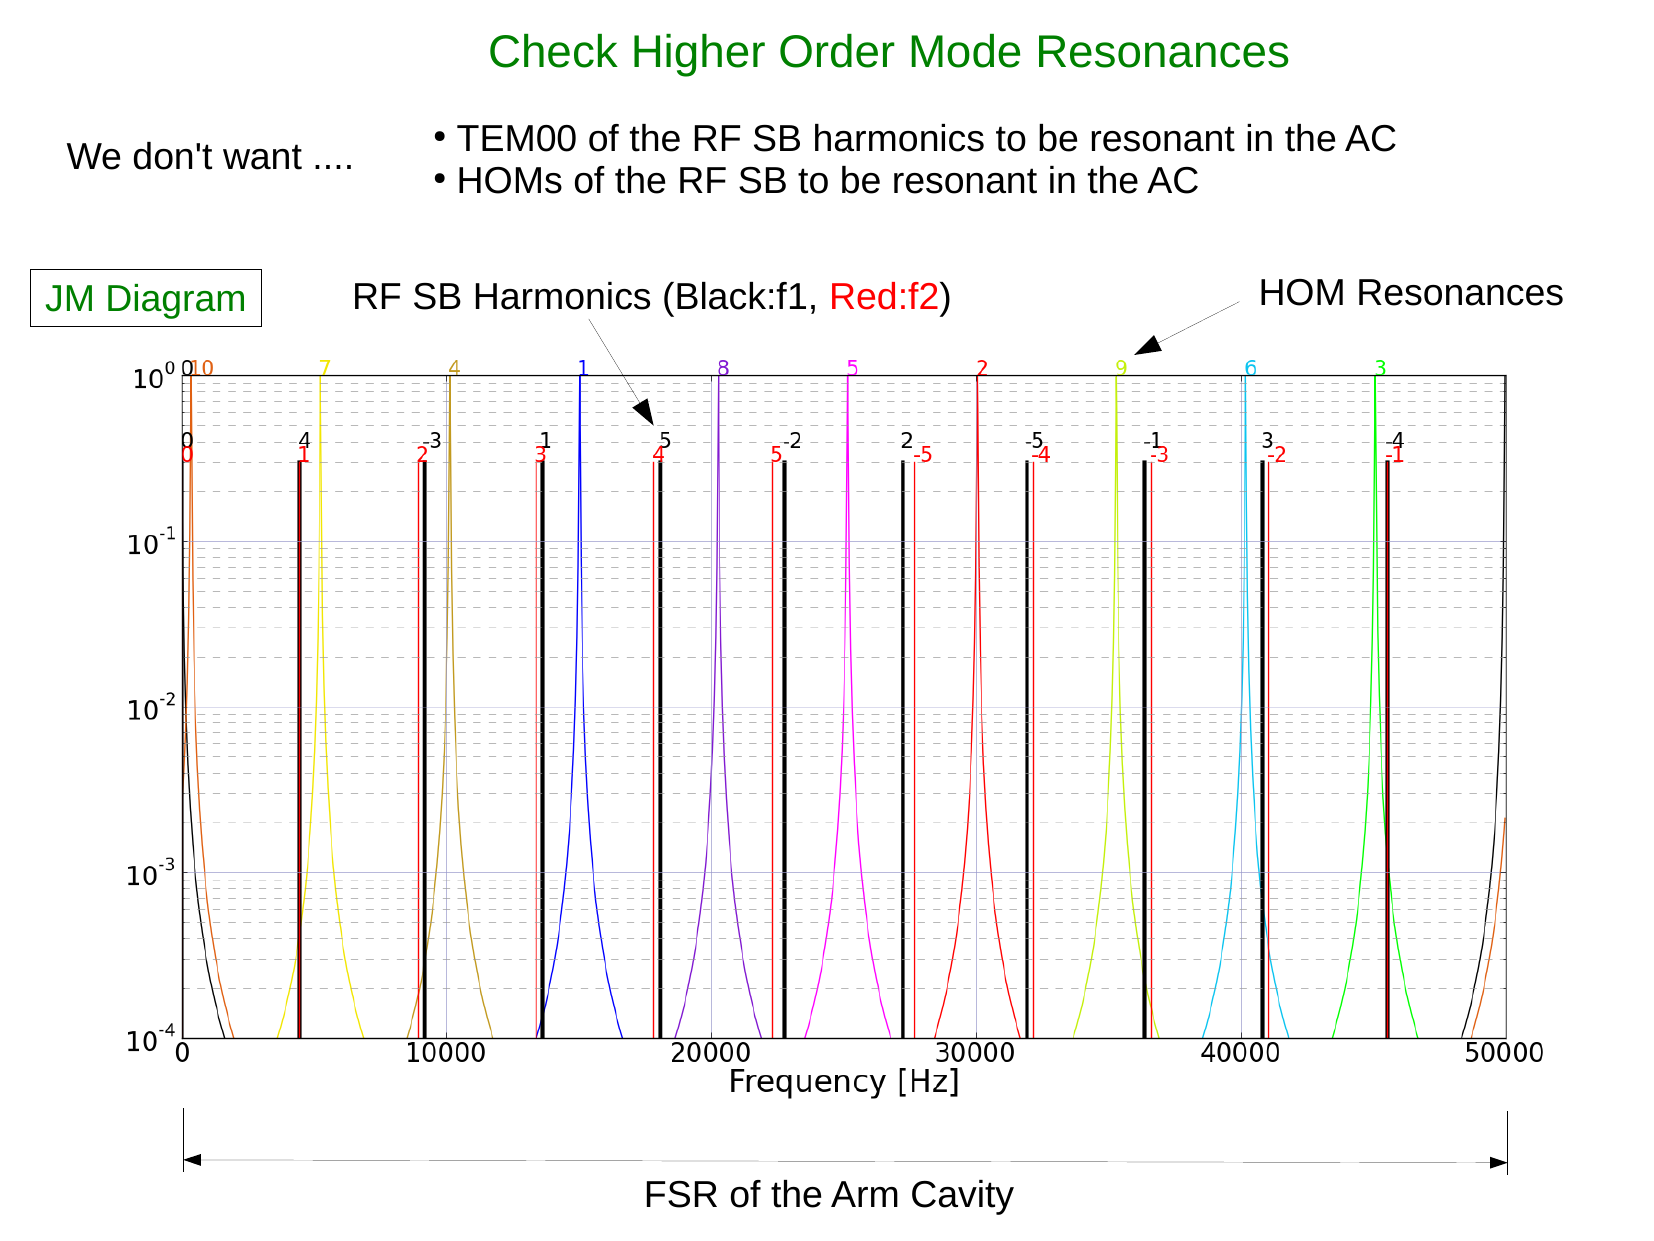

Check Higher Order Mode Resonances
 TEM00 of the RF SB harmonics to be resonant in the AC
 HOMs of the RF SB to be resonant in the AC
We don't want ....
HOM Resonances
RF SB Harmonics (Black:f1, Red:f2)
JM Diagram
FSR of the Arm Cavity